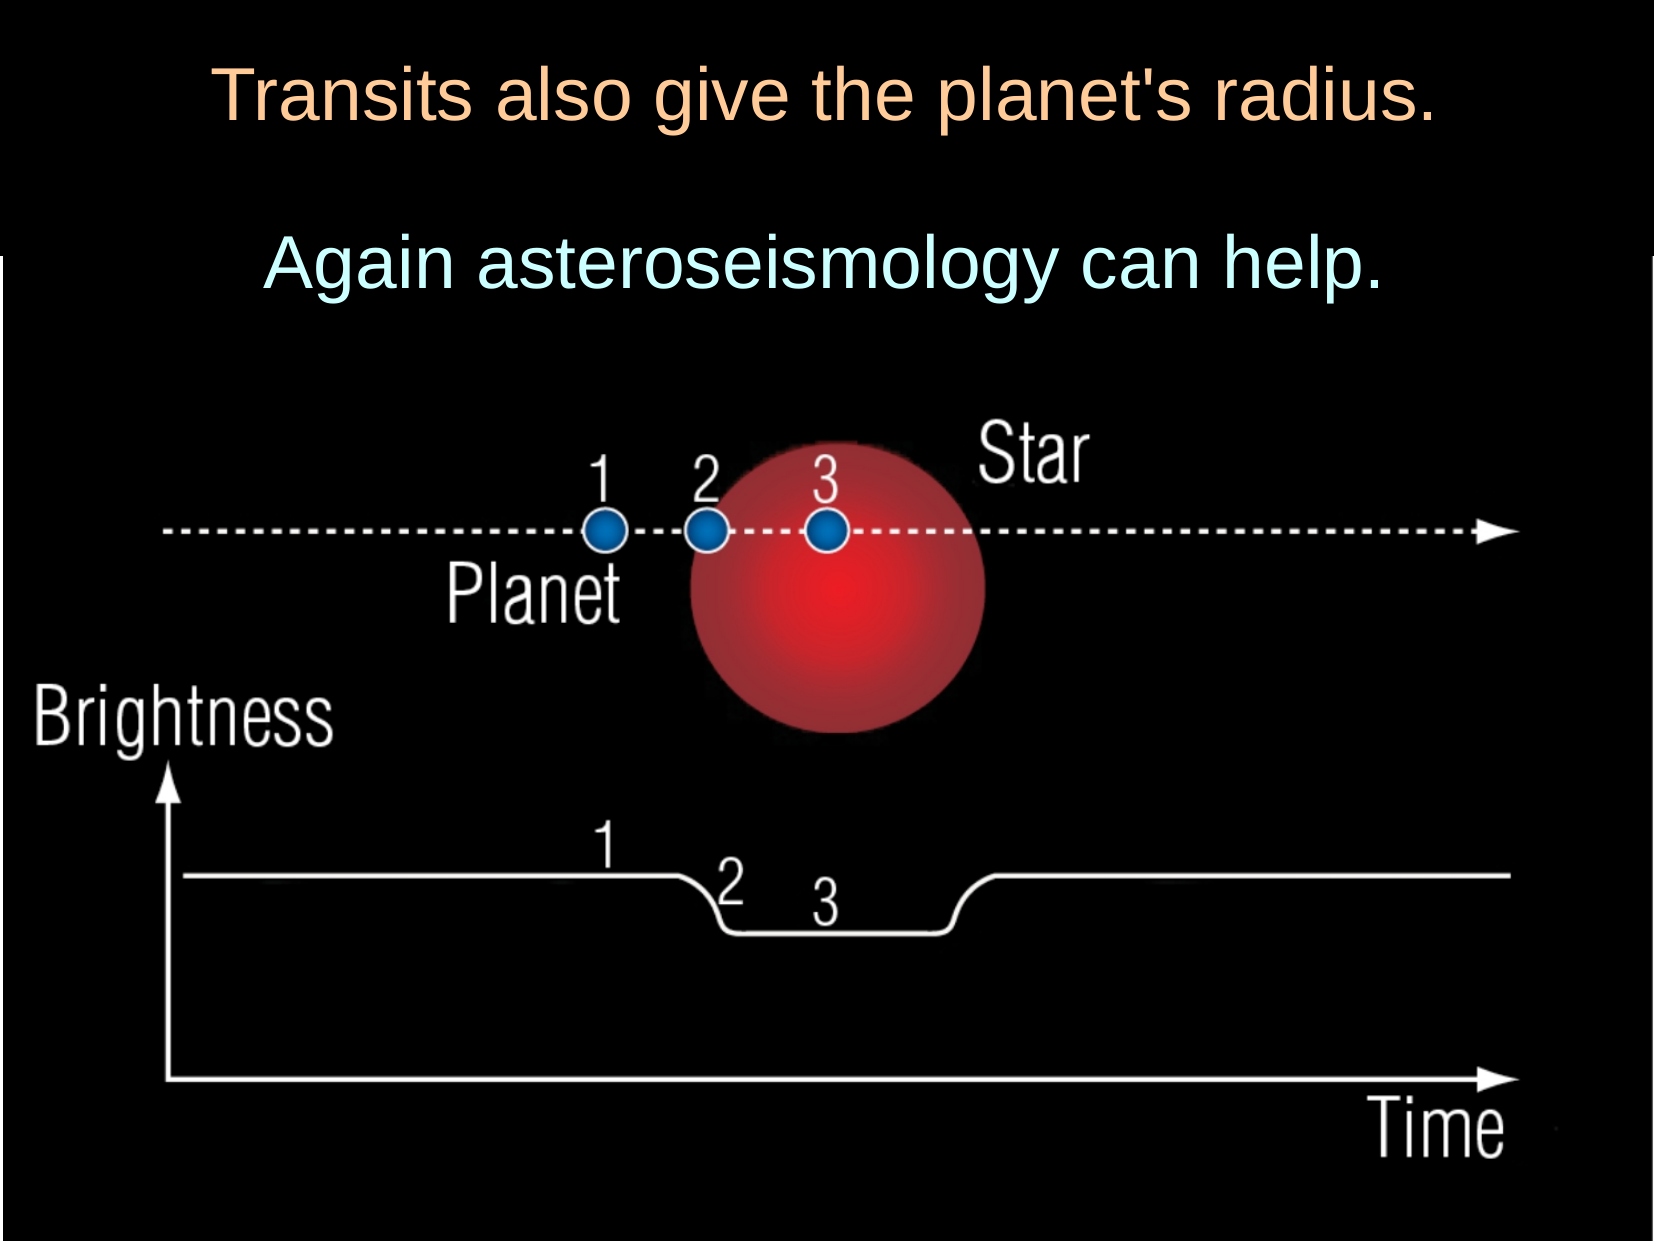

Transits also give the planet's radius.
Again asteroseismology can help.